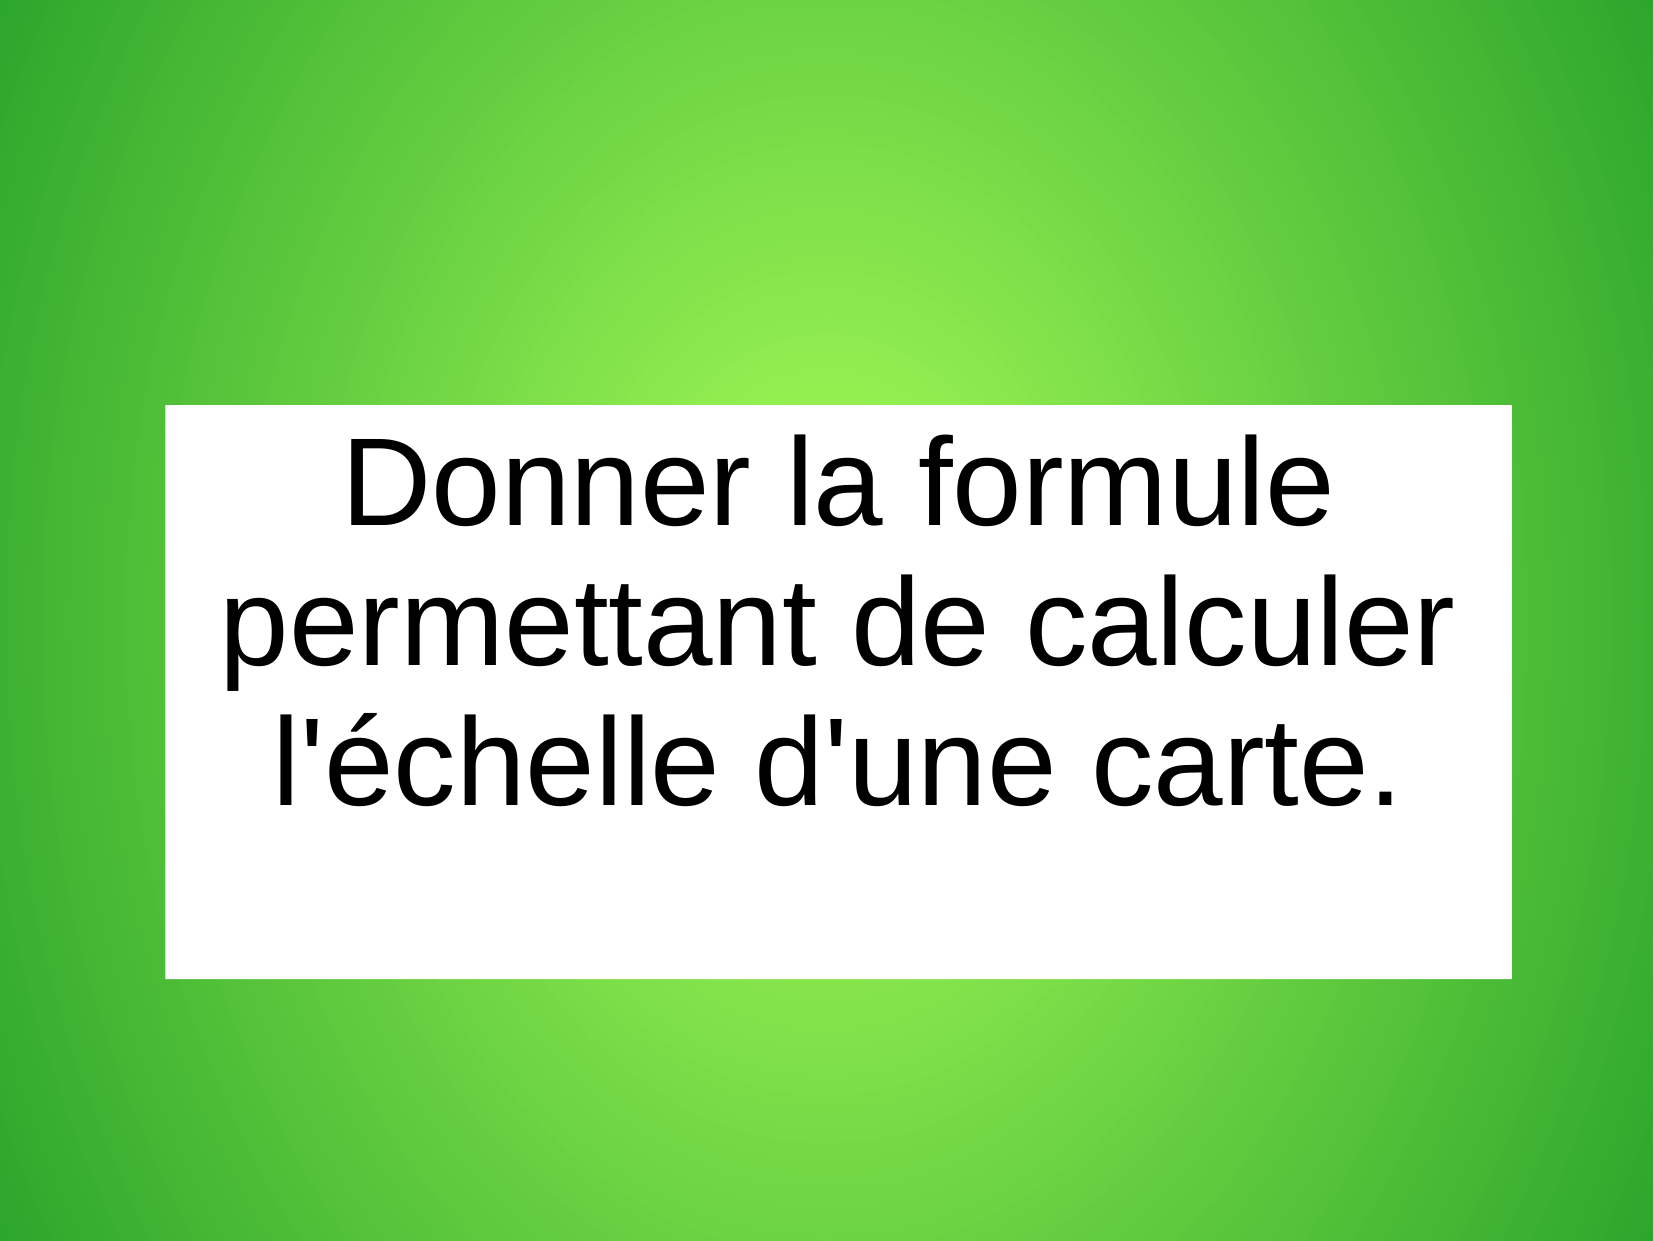

Donner la formule permettant de calculer l'échelle d'une carte.